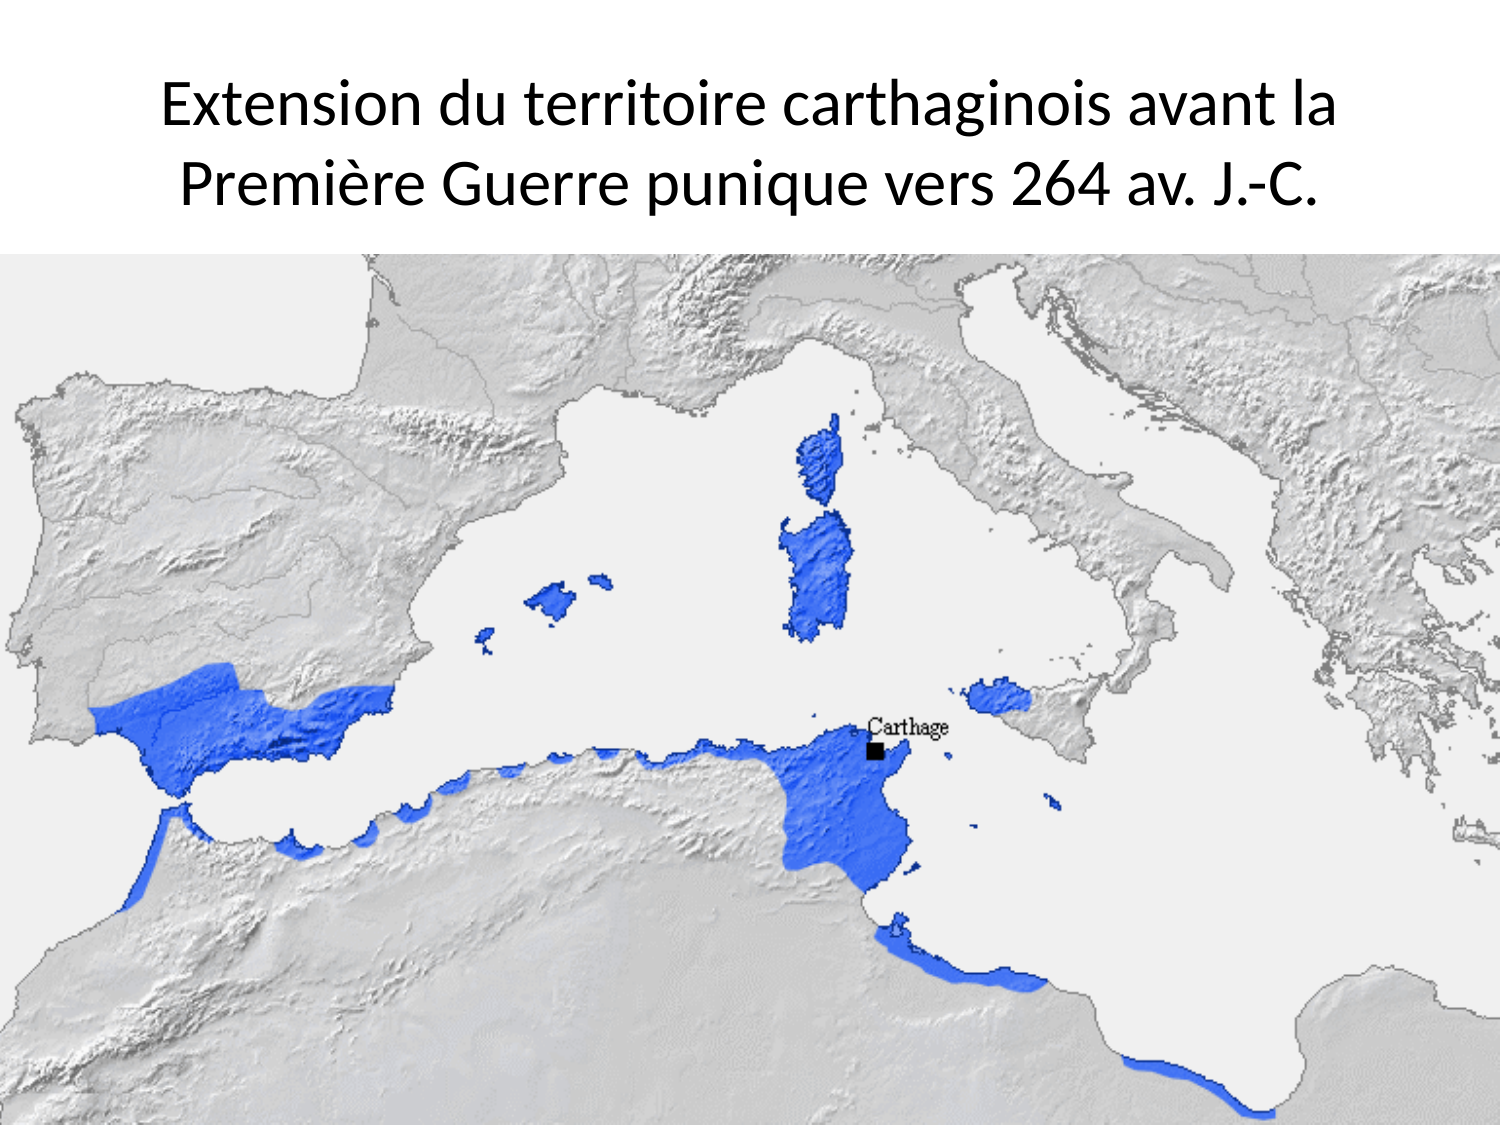

# Extension du territoire carthaginois avant la Première Guerre punique vers 264 av. J.-C.